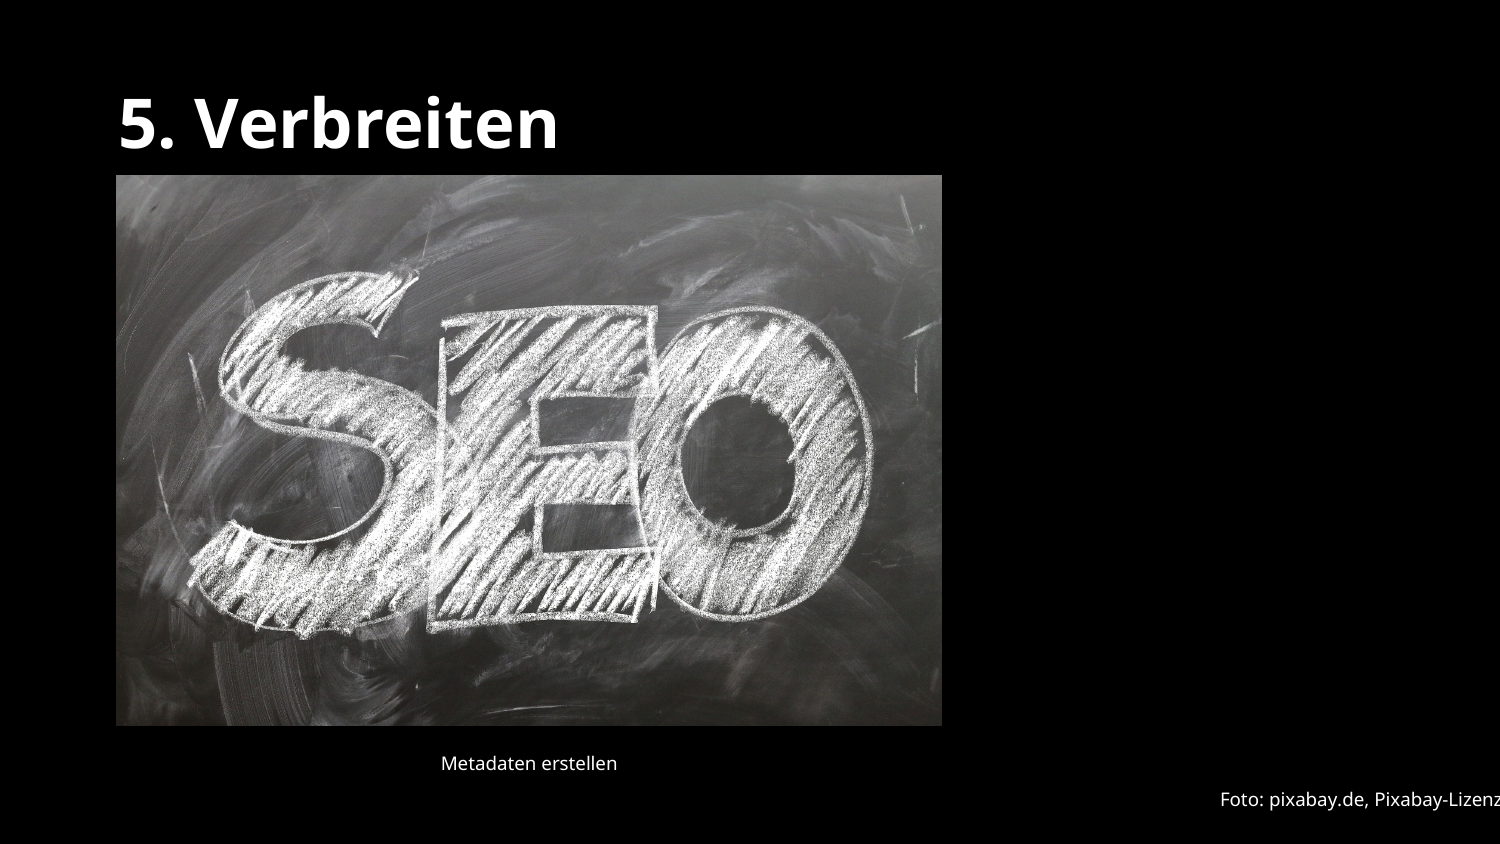

# 5. Verbreiten
Metadaten erstellen
Foto: pixabay.de, Pixabay-Lizenz